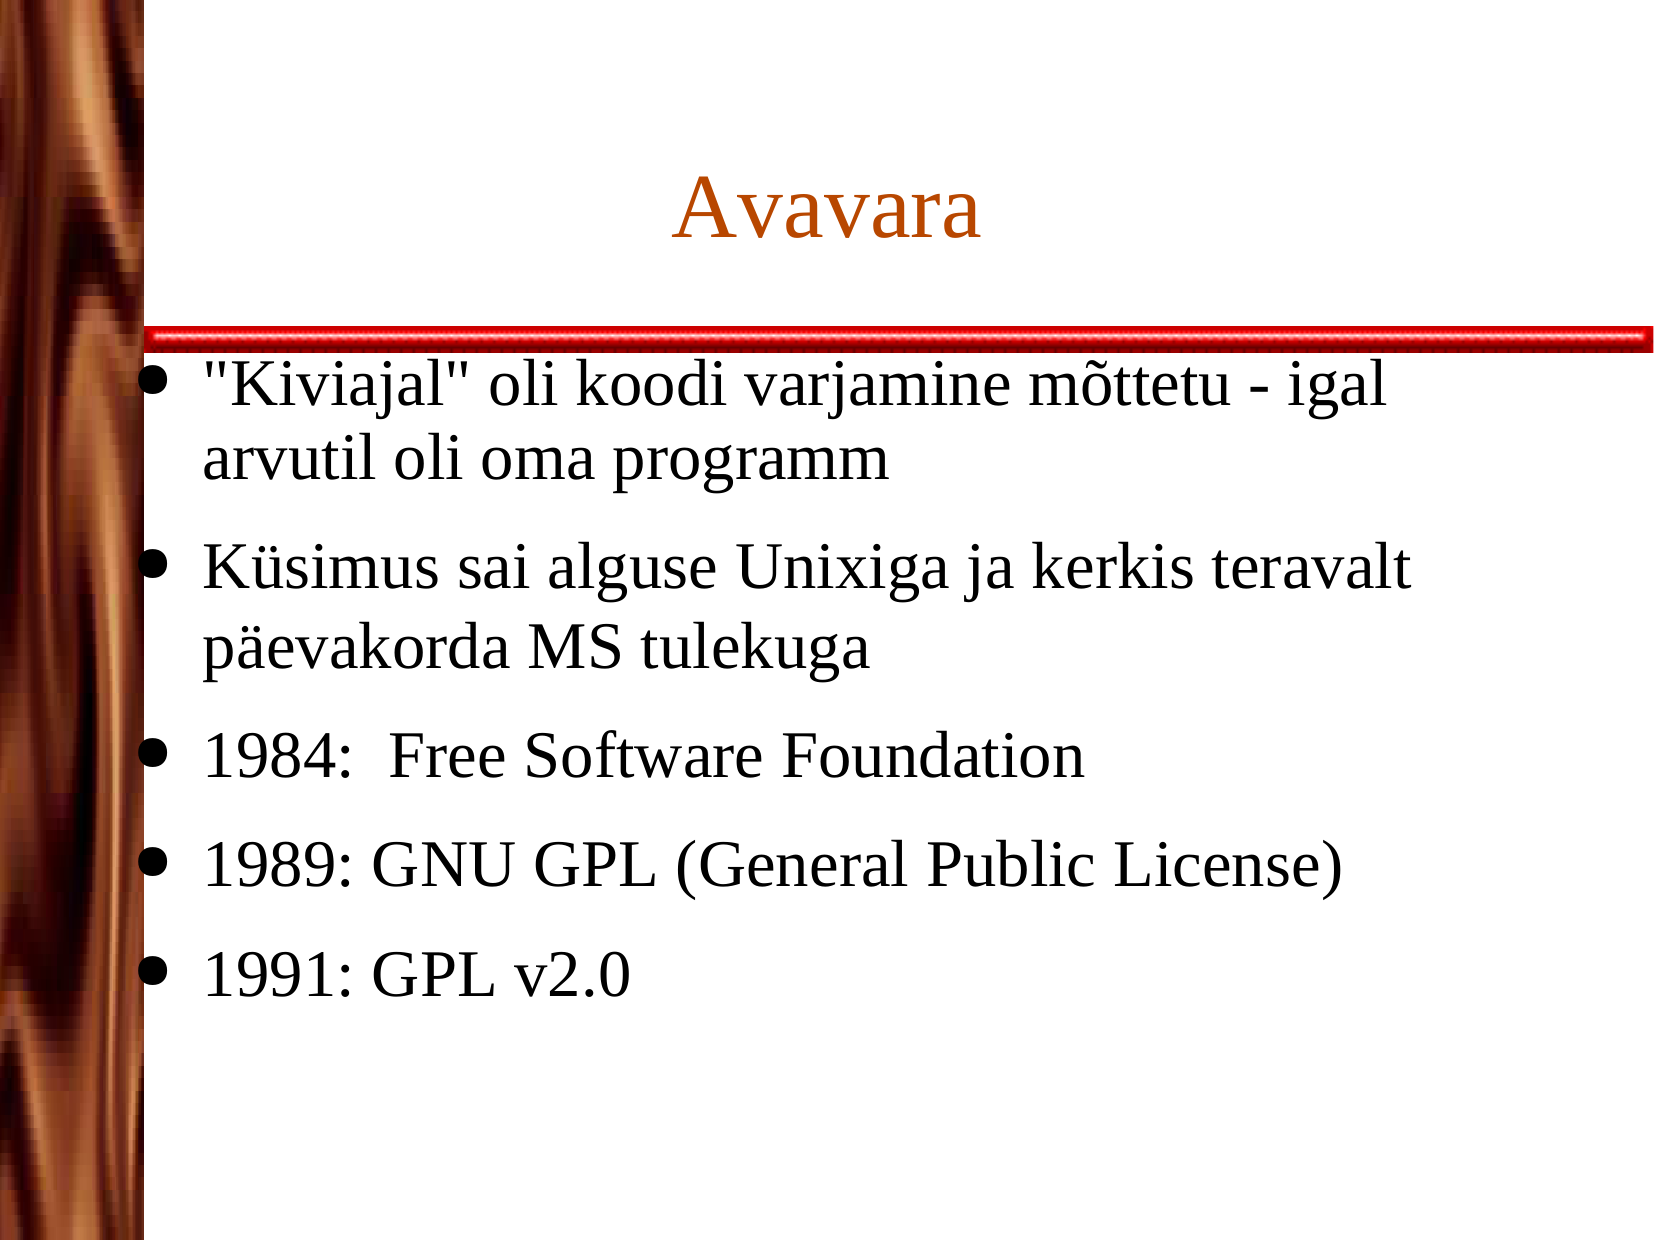

# Avavara
"Kiviajal" oli koodi varjamine mõttetu - igal arvutil oli oma programm
Küsimus sai alguse Unixiga ja kerkis teravalt päevakorda MS tulekuga
1984: Free Software Foundation
1989: GNU GPL (General Public License)
1991: GPL v2.0